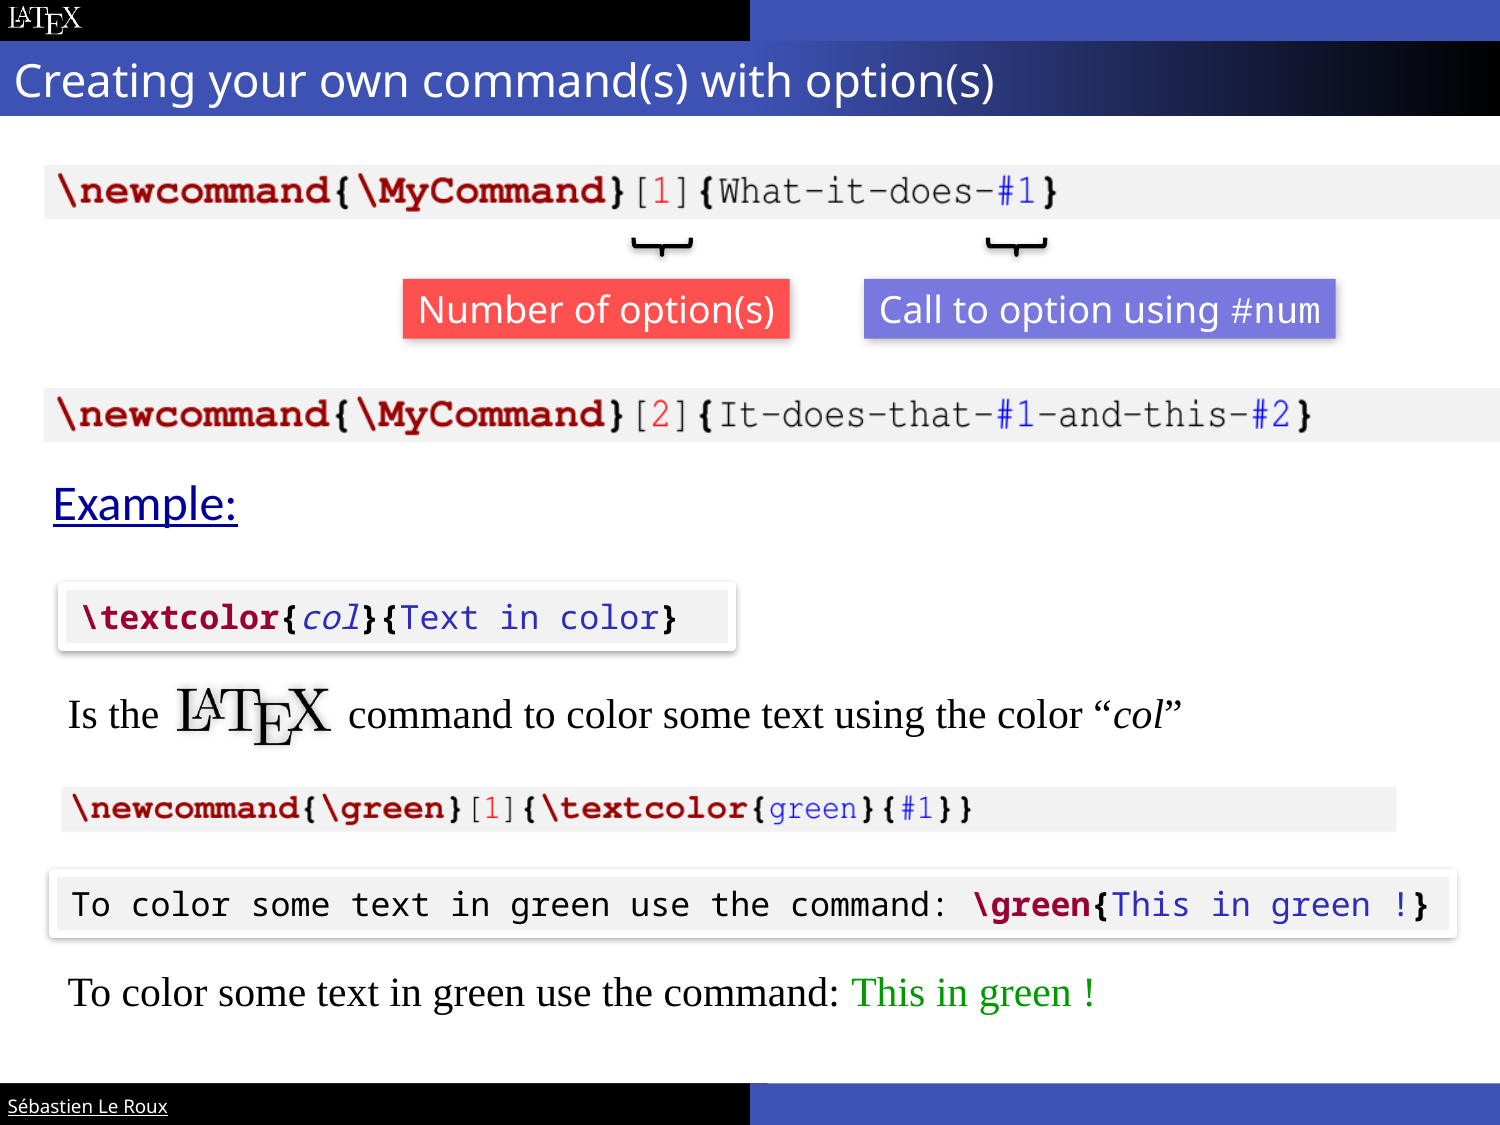

# Creating your own command(s) with option(s)
Number of option(s)
Call to option using #num
Example:
\textcolor{col}{Text in color}
Is the command to color some text using the color “col”
To color some text in green use the command: \green{This in green !}
To color some text in green use the command: This in green !